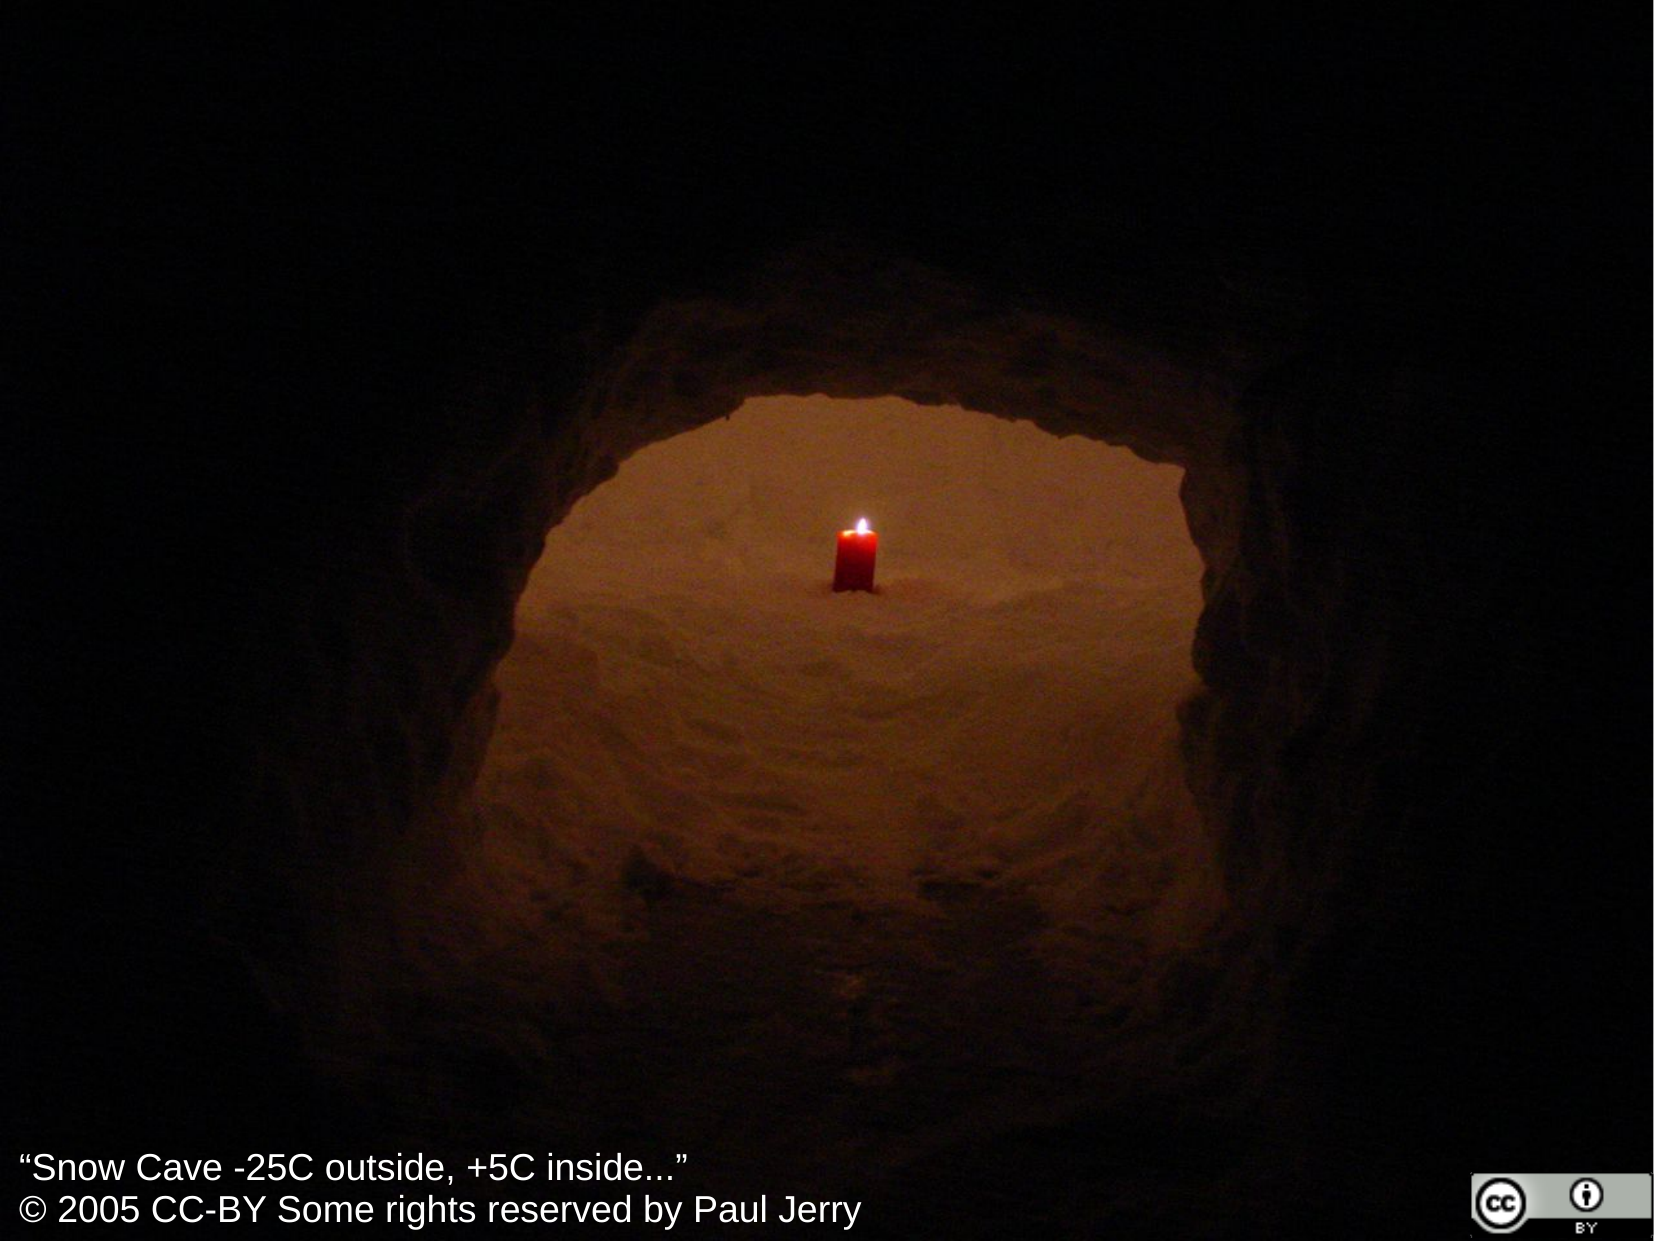

“Snow Cave -25C outside, +5C inside...”
© 2005 CC-BY Some rights reserved by Paul Jerry